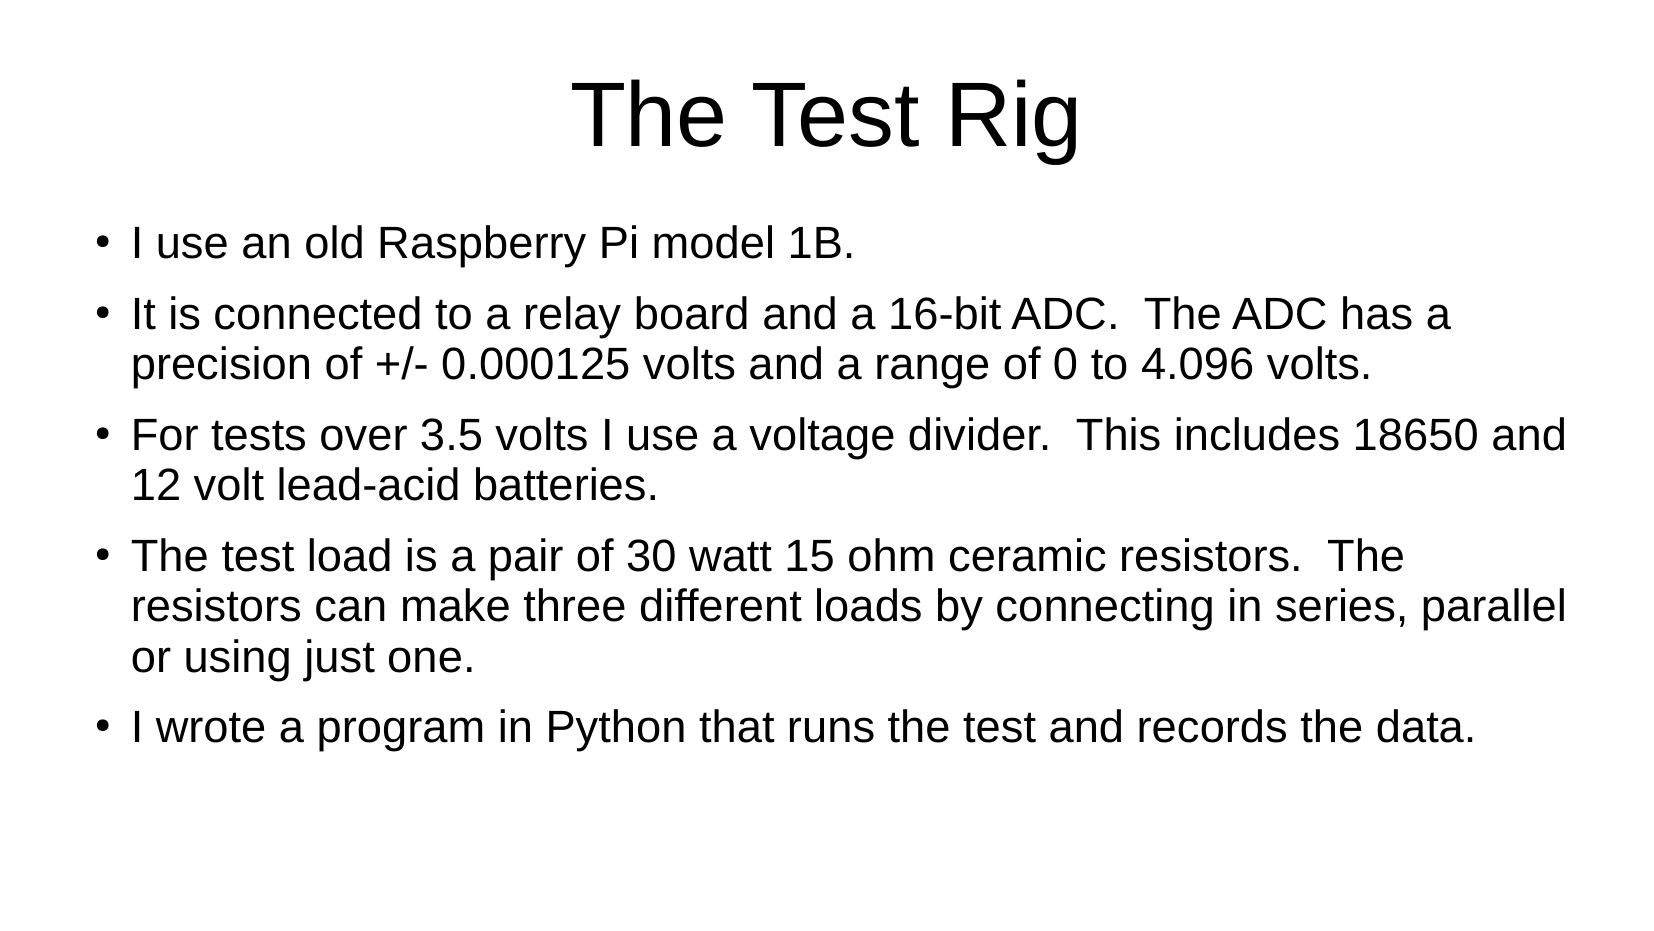

# The Test Rig
I use an old Raspberry Pi model 1B.
It is connected to a relay board and a 16-bit ADC. The ADC has a precision of +/- 0.000125 volts and a range of 0 to 4.096 volts.
For tests over 3.5 volts I use a voltage divider. This includes 18650 and 12 volt lead-acid batteries.
The test load is a pair of 30 watt 15 ohm ceramic resistors. The resistors can make three different loads by connecting in series, parallel or using just one.
I wrote a program in Python that runs the test and records the data.